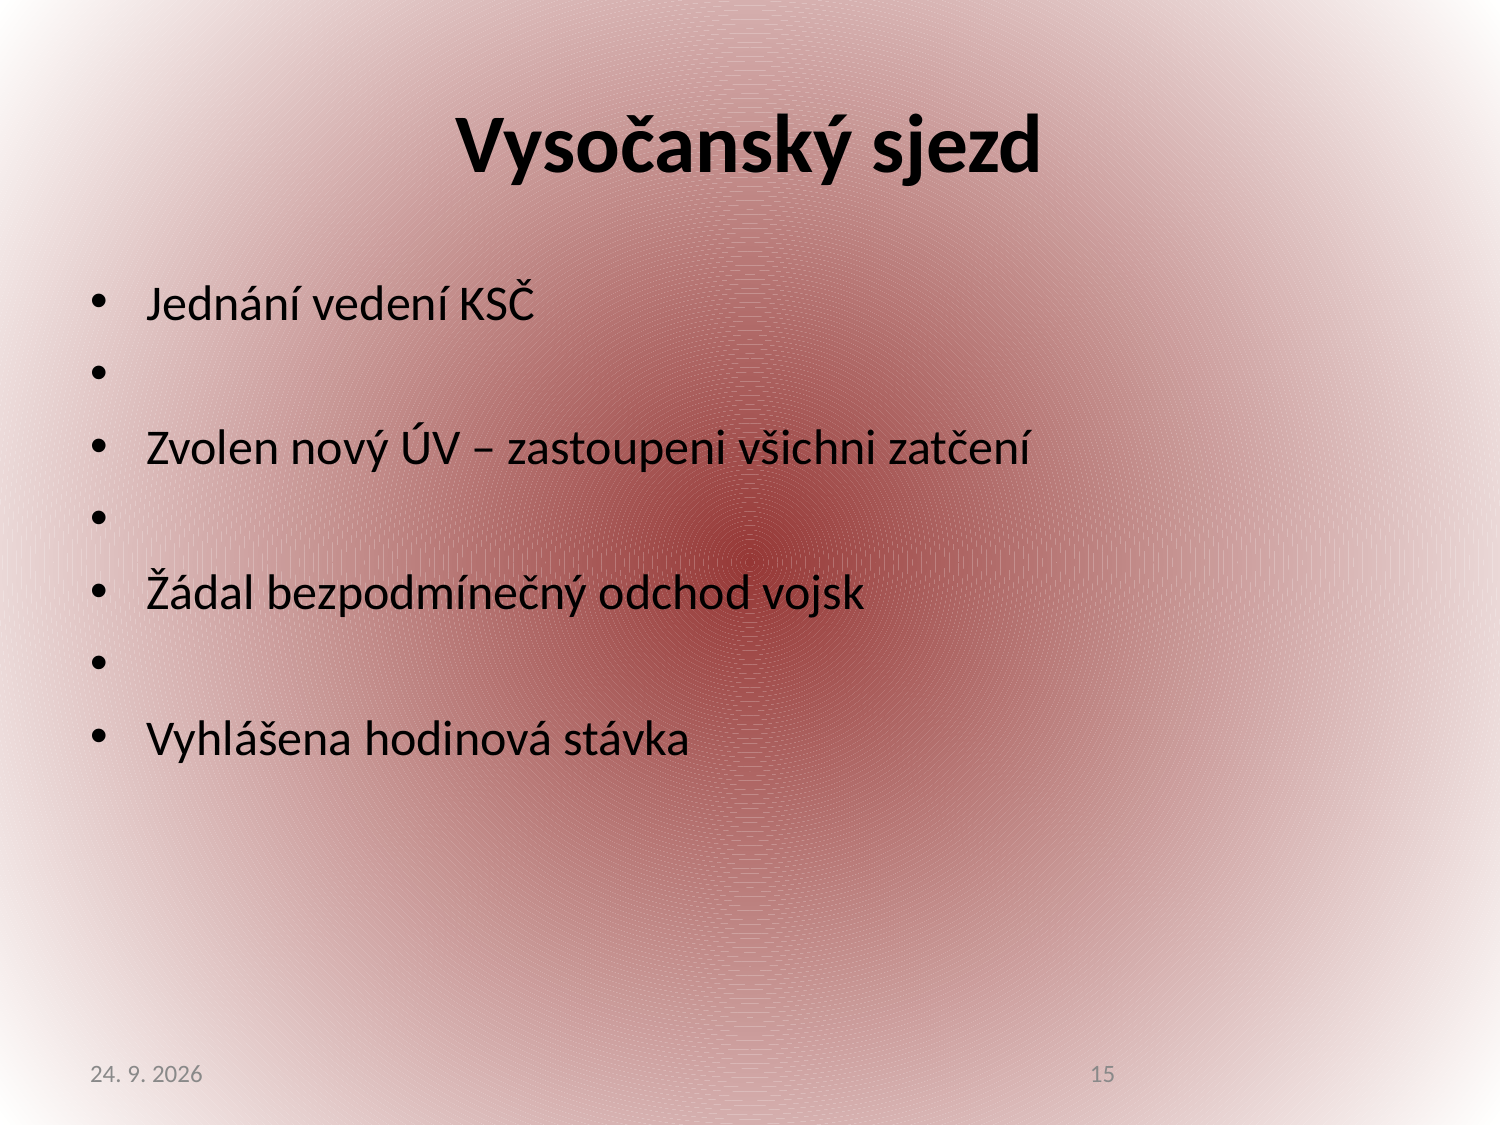

# Vysočanský sjezd
Jednání vedení KSČ
Zvolen nový ÚV – zastoupeni všichni zatčení
Žádal bezpodmínečný odchod vojsk
Vyhlášena hodinová stávka